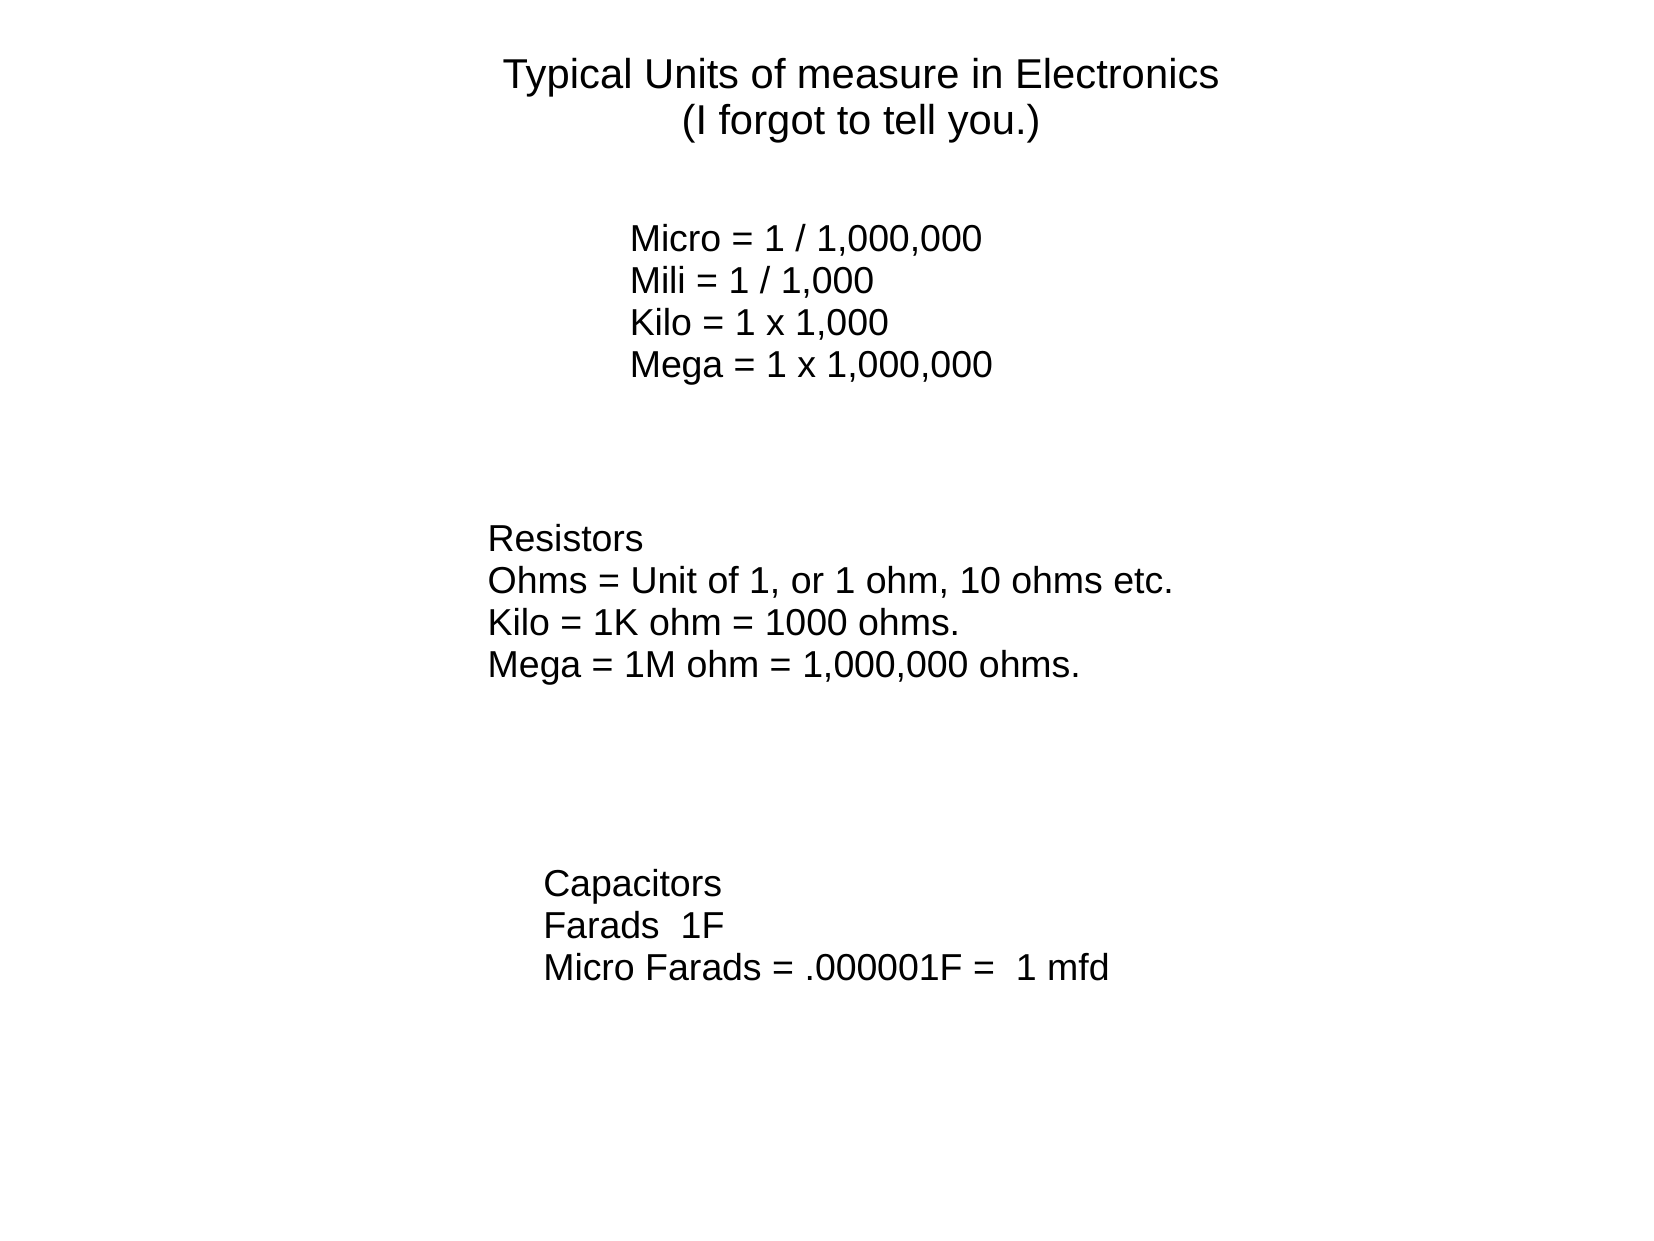

Typical Units of measure in Electronics
(I forgot to tell you.)
Micro = 1 / 1,000,000
Mili = 1 / 1,000
Kilo = 1 x 1,000
Mega = 1 x 1,000,000
Resistors
Ohms = Unit of 1, or 1 ohm, 10 ohms etc.
Kilo = 1K ohm = 1000 ohms.
Mega = 1M ohm = 1,000,000 ohms.
Capacitors
Farads 1F
Micro Farads = .000001F = 1 mfd